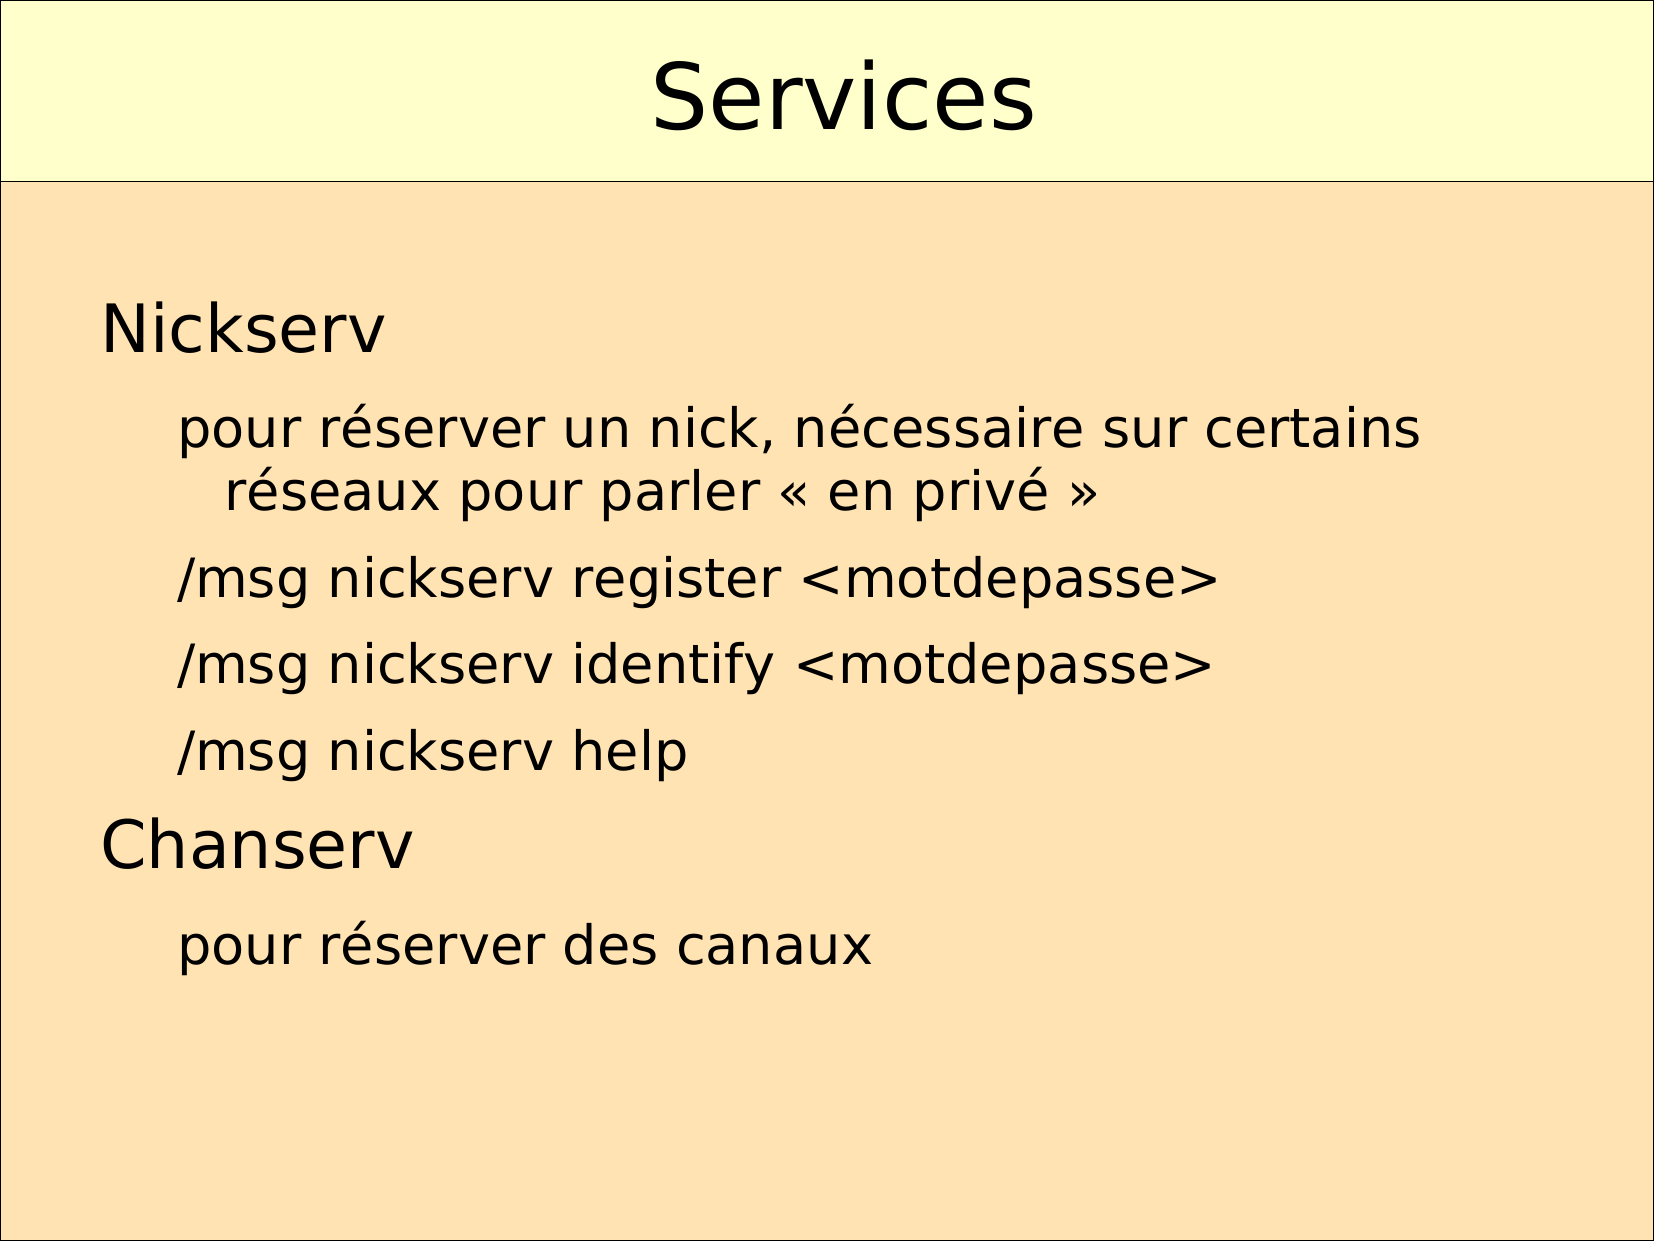

# Services
Nickserv
pour réserver un nick, nécessaire sur certains réseaux pour parler « en privé »
/msg nickserv register <motdepasse>
/msg nickserv identify <motdepasse>
/msg nickserv help
Chanserv
pour réserver des canaux